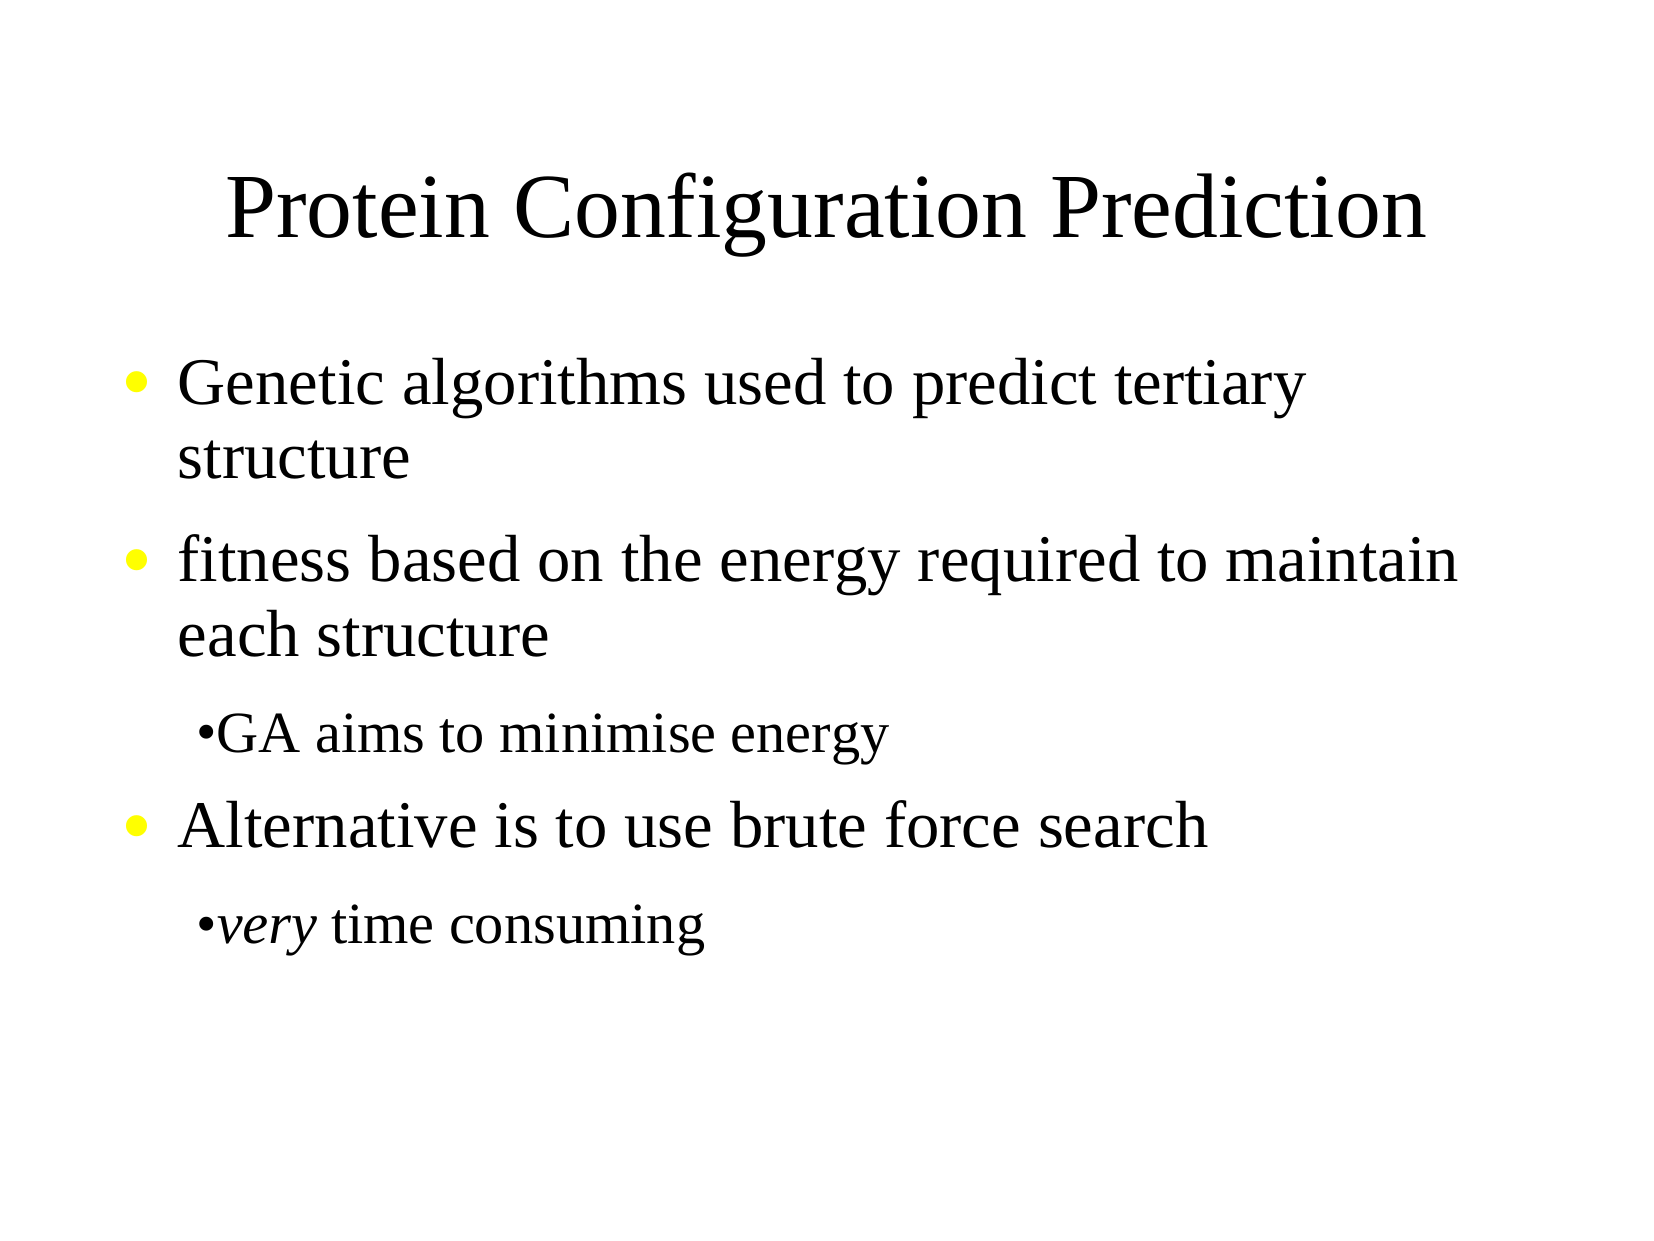

# Protein Configuration Prediction
Genetic algorithms used to predict tertiary structure
fitness based on the energy required to maintain each structure
GA aims to minimise energy
Alternative is to use brute force search
very time consuming